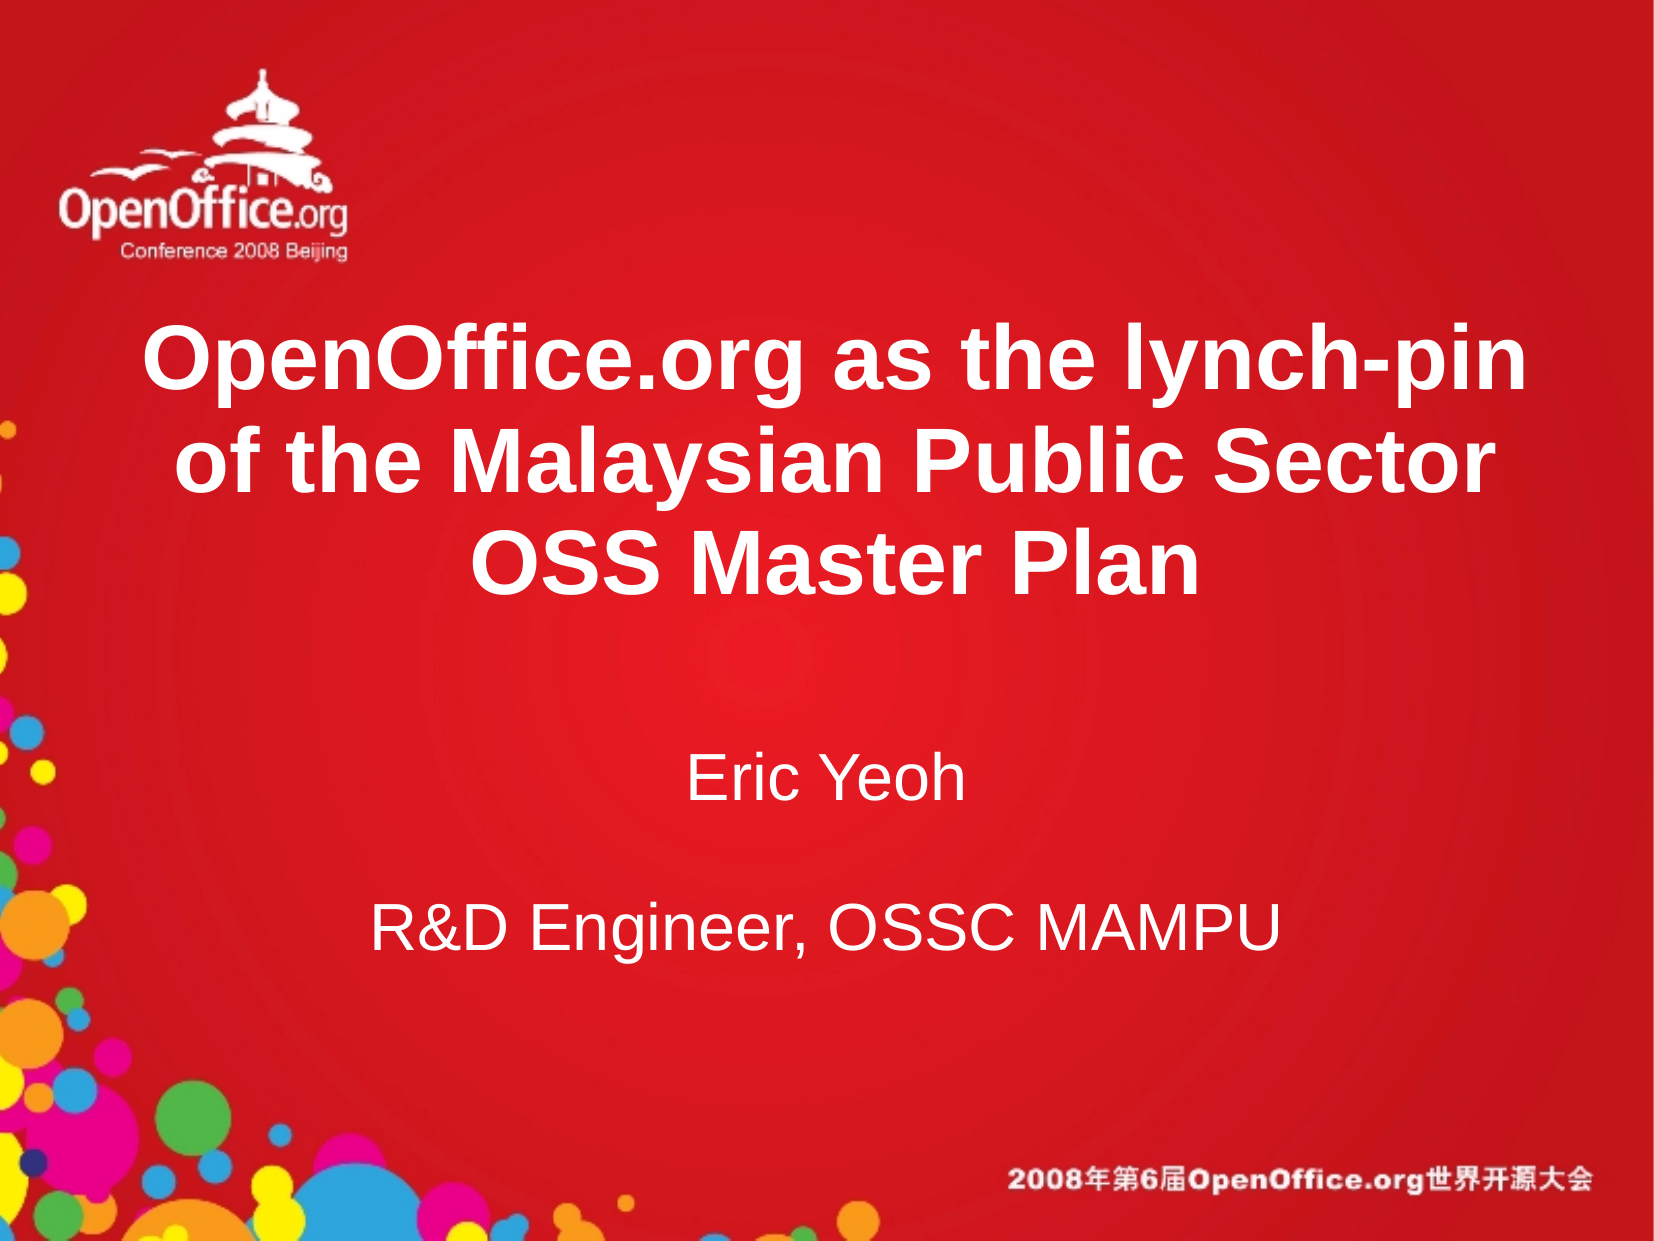

# OpenOffice.org as the lynch-pin of the Malaysian Public Sector OSS Master Plan
Eric Yeoh
R&D Engineer, OSSC MAMPU